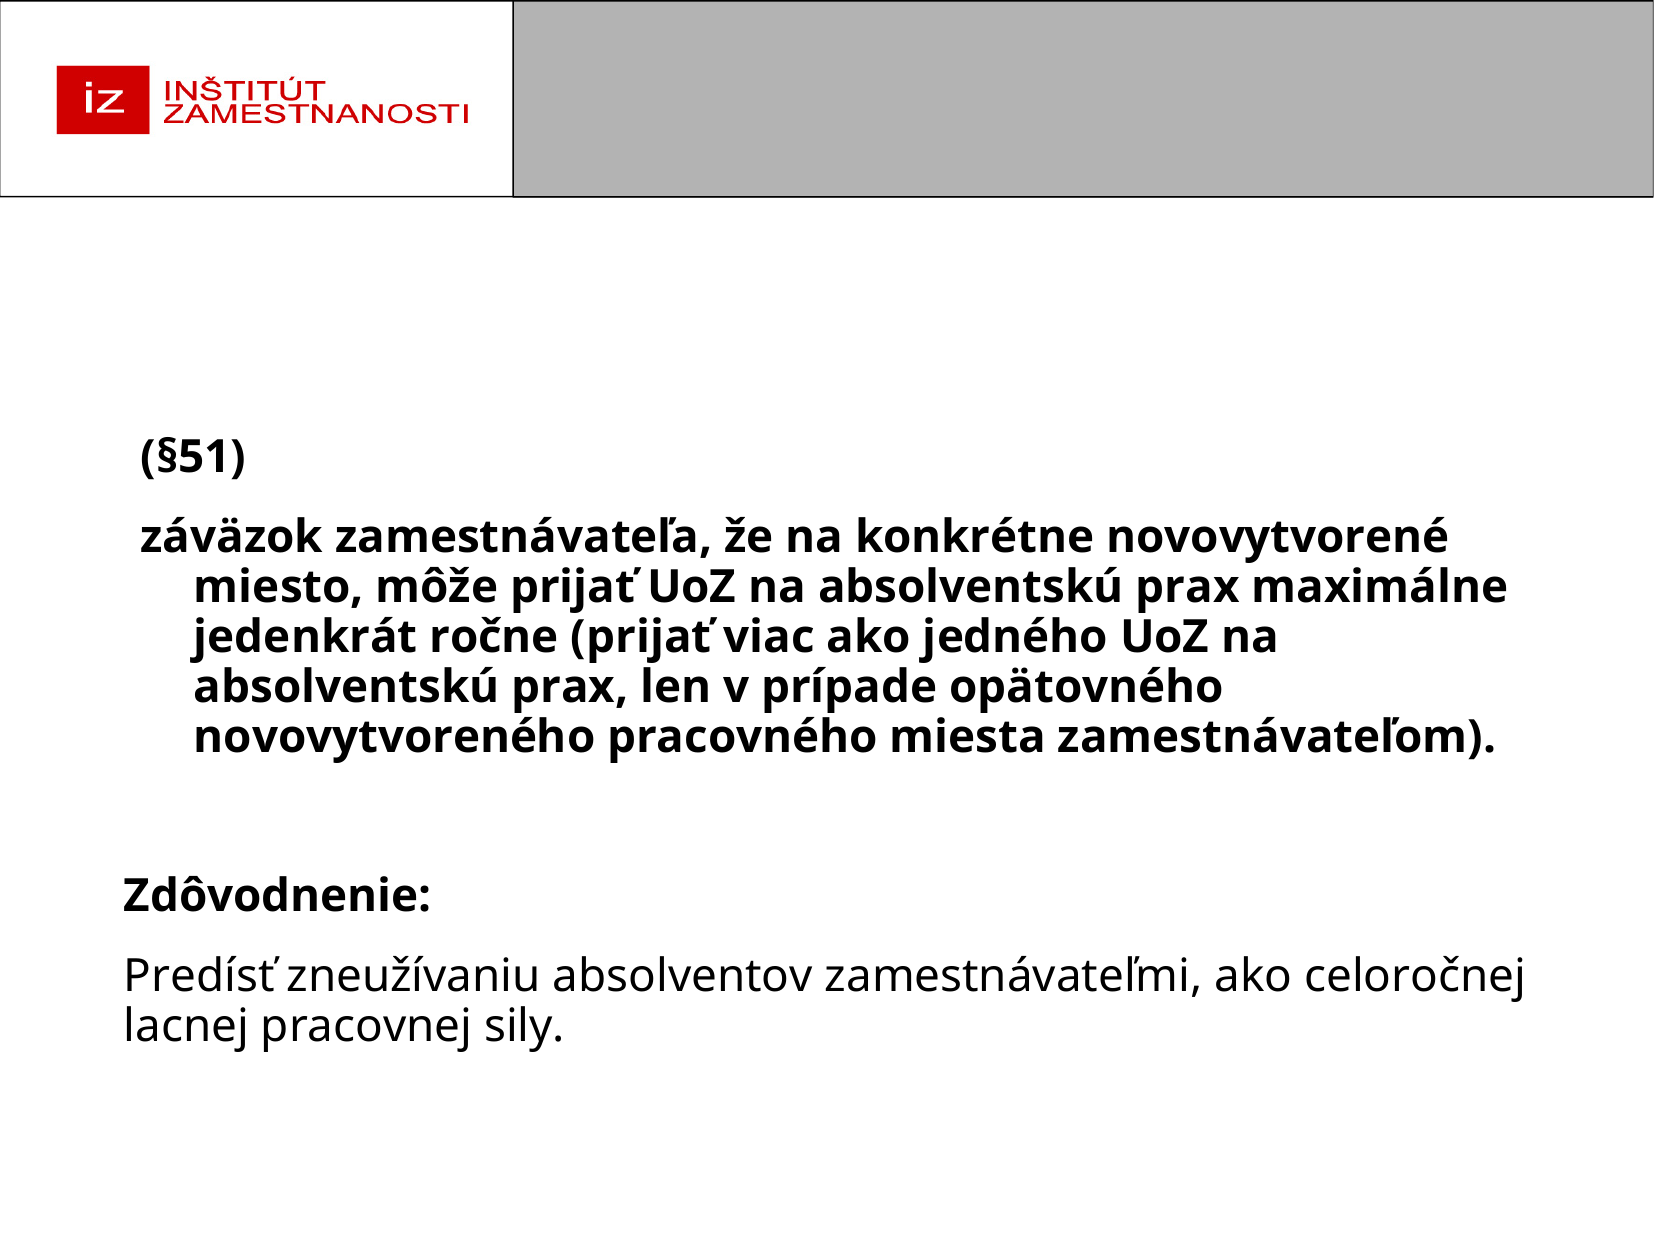

# (§51)
záväzok zamestnávateľa, že na konkrétne novovytvorené miesto, môže prijať UoZ na absolventskú prax maximálne jedenkrát ročne (prijať viac ako jedného UoZ na absolventskú prax, len v prípade opätovného novovytvoreného pracovného miesta zamestnávateľom).
Zdôvodnenie:
Predísť zneužívaniu absolventov zamestnávateľmi, ako celoročnej lacnej pracovnej sily.